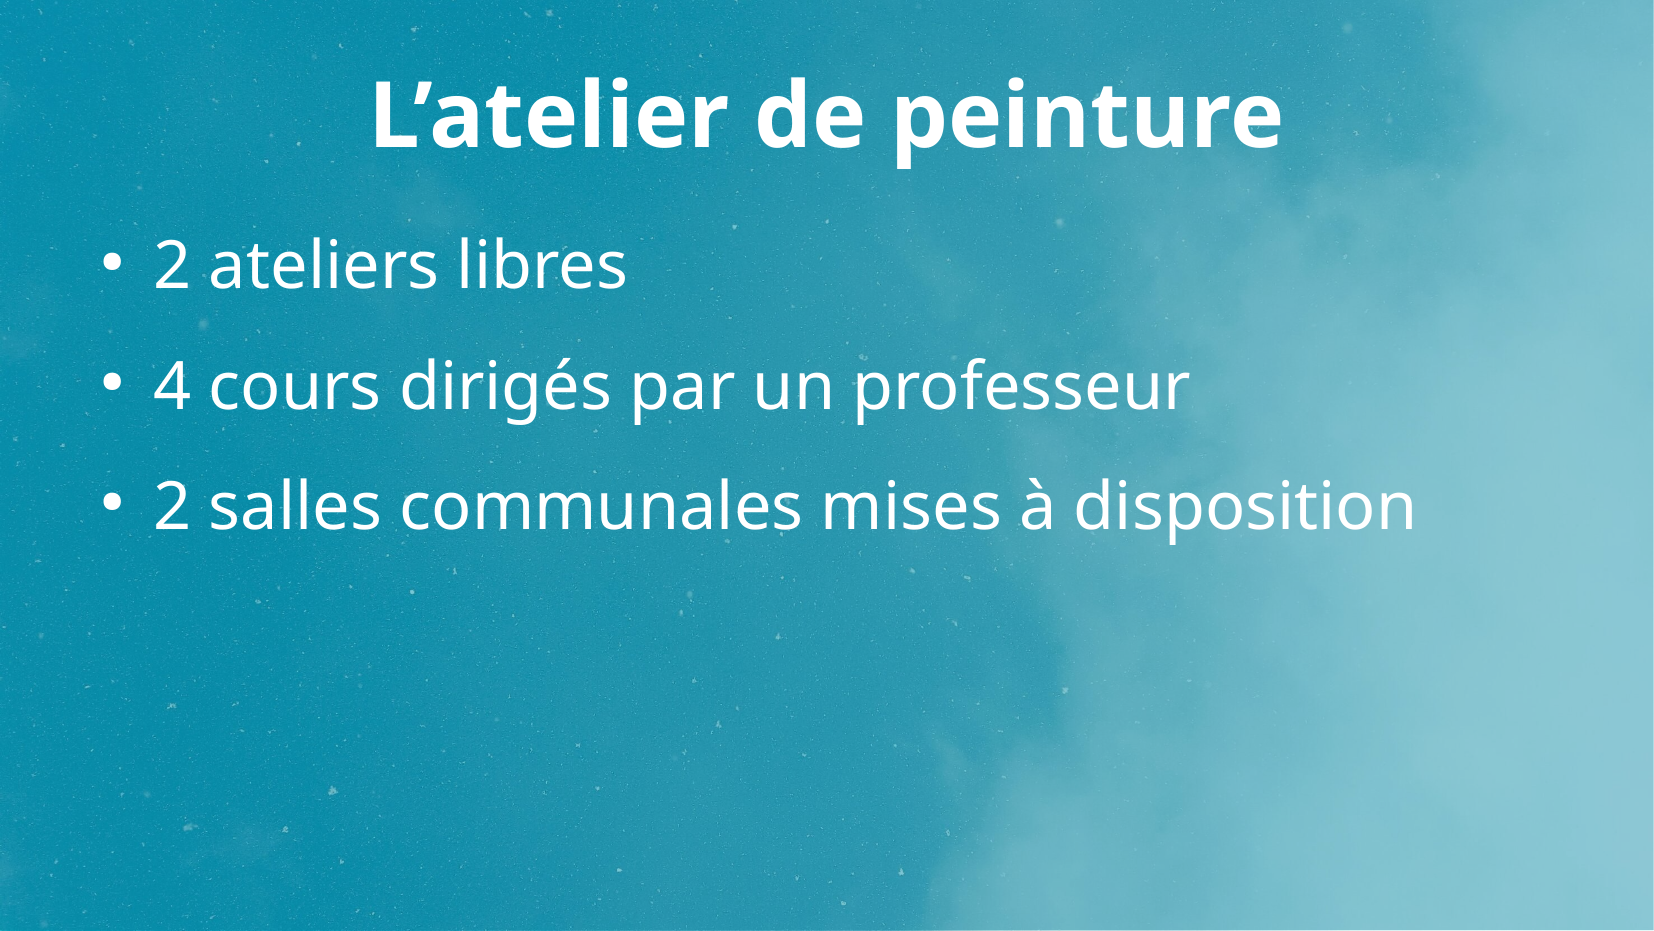

# L’atelier de peinture
2 ateliers libres
4 cours dirigés par un professeur
2 salles communales mises à disposition